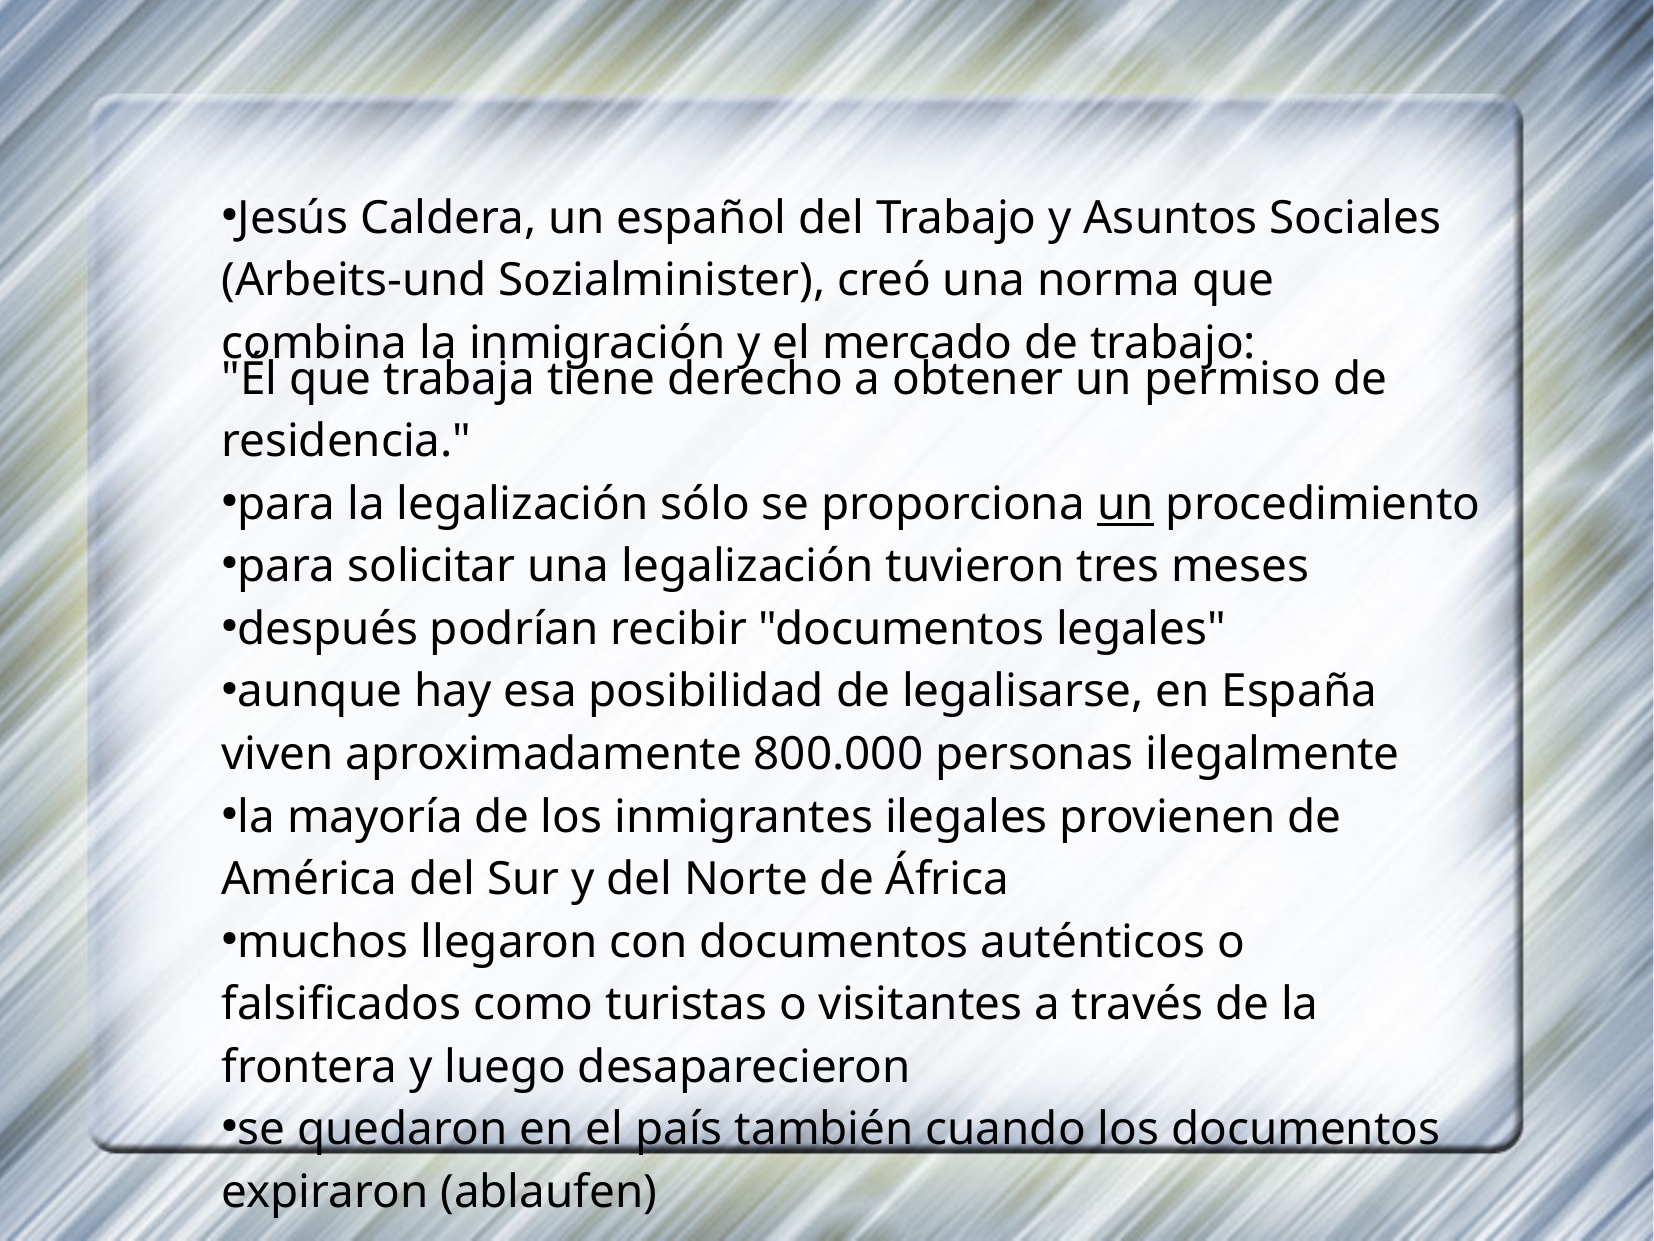

Jesús Caldera, un español del Trabajo y Asuntos Sociales (Arbeits-und Sozialminister), creó una norma que combina la inmigración y el mercado de trabajo:
"Él que trabaja tiene derecho a obtener un permiso de residencia."
para la legalización sólo se proporciona un procedimiento
para solicitar una legalización tuvieron tres meses
después podrían recibir "documentos legales"
aunque hay esa posibilidad de legalisarse, en España viven aproximadamente 800.000 personas ilegalmente
la mayoría de los inmigrantes ilegales provienen de América del Sur y del Norte de África
muchos llegaron con documentos auténticos o falsificados como turistas o visitantes a través de la frontera y luego desaparecieron
se quedaron en el país también cuando los documentos expiraron (ablaufen)